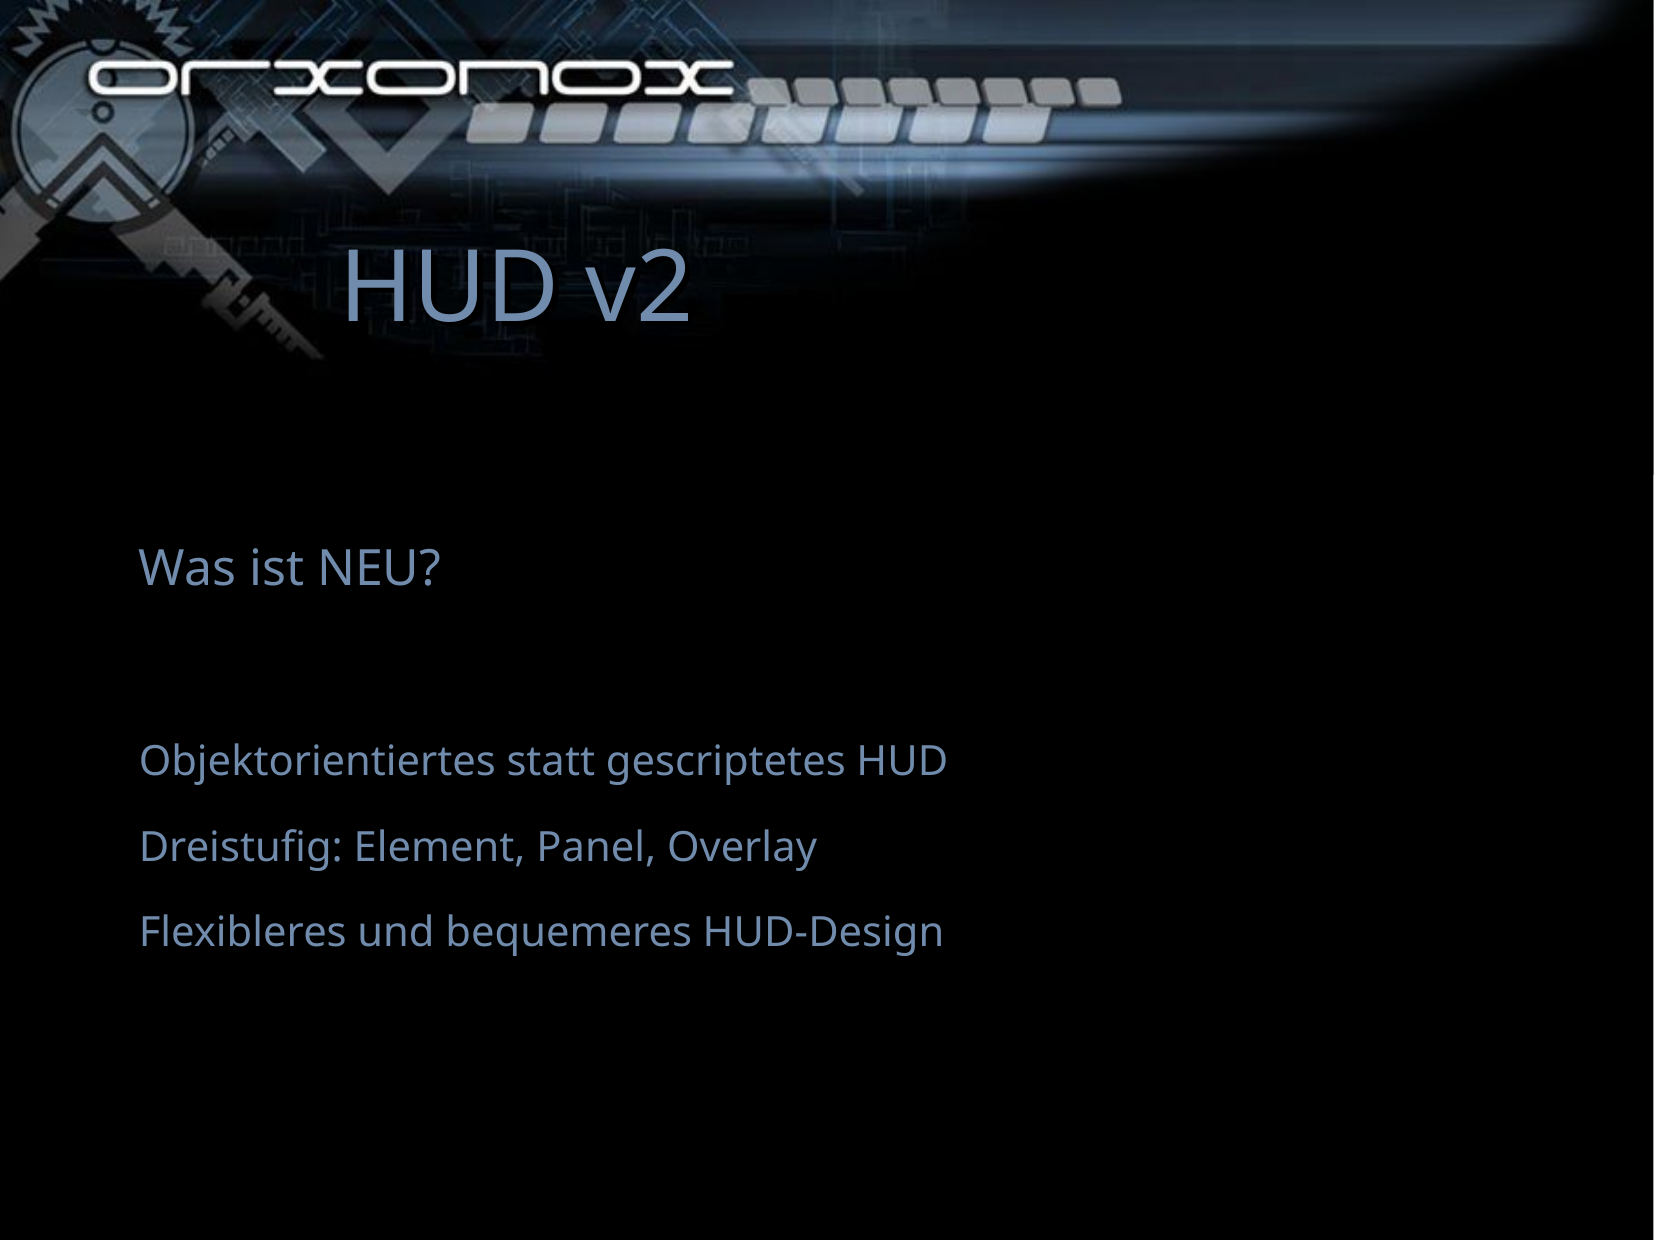

HUD v2
Was ist NEU?
Objektorientiertes statt gescriptetes HUD
Dreistufig: Element, Panel, Overlay
Flexibleres und bequemeres HUD-Design